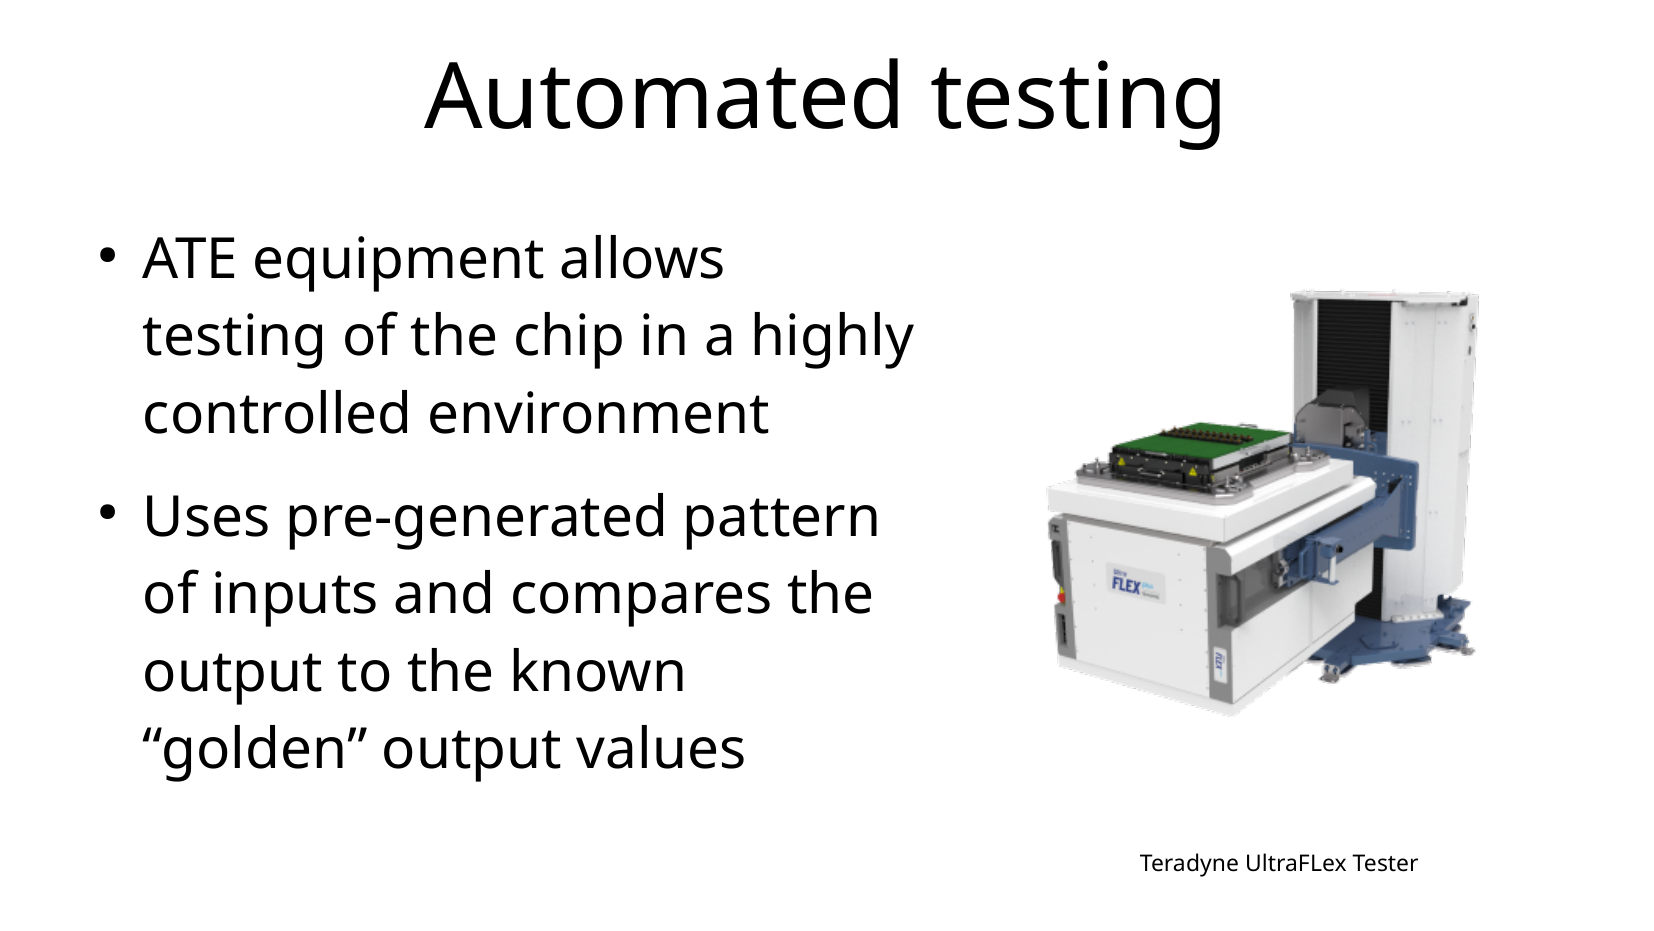

# Automated testing
ATE equipment allows testing of the chip in a highly controlled environment
Uses pre-generated pattern of inputs and compares the output to the known “golden” output values
Teradyne UltraFLex Tester